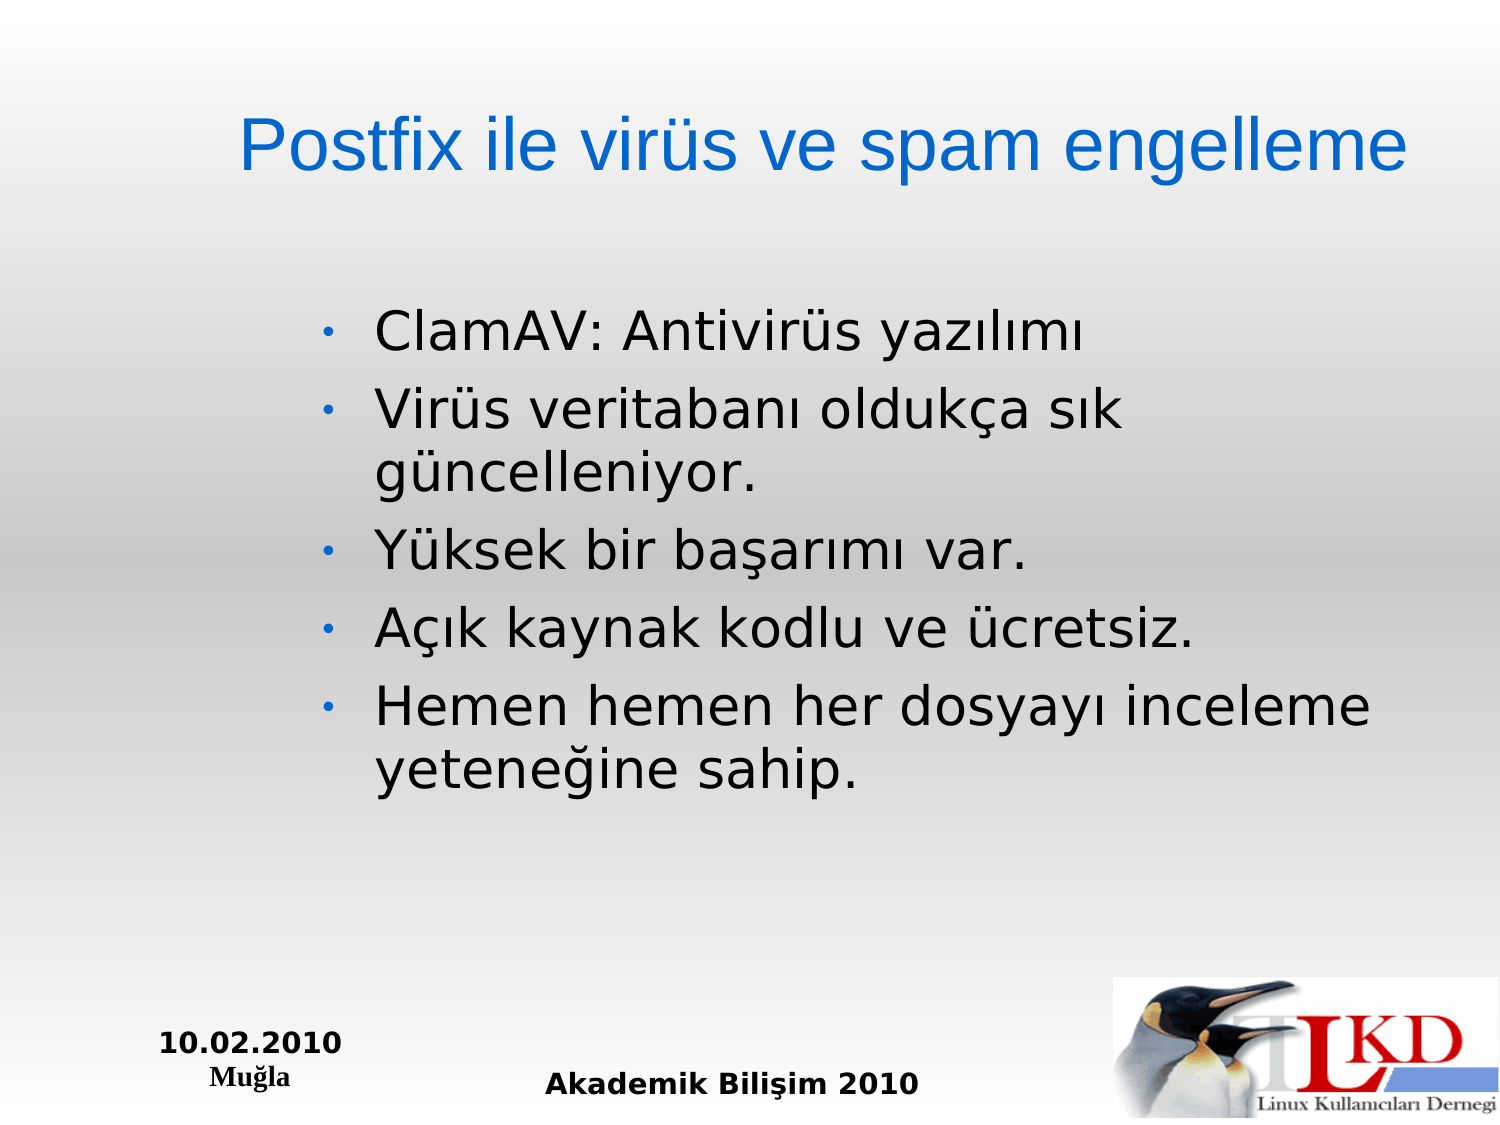

# Postfix ile virüs ve spam engelleme
ClamAV: Antivirüs yazılımı
Virüs veritabanı oldukça sık güncelleniyor.
Yüksek bir başarımı var.
Açık kaynak kodlu ve ücretsiz.
Hemen hemen her dosyayı inceleme yeteneğine sahip.